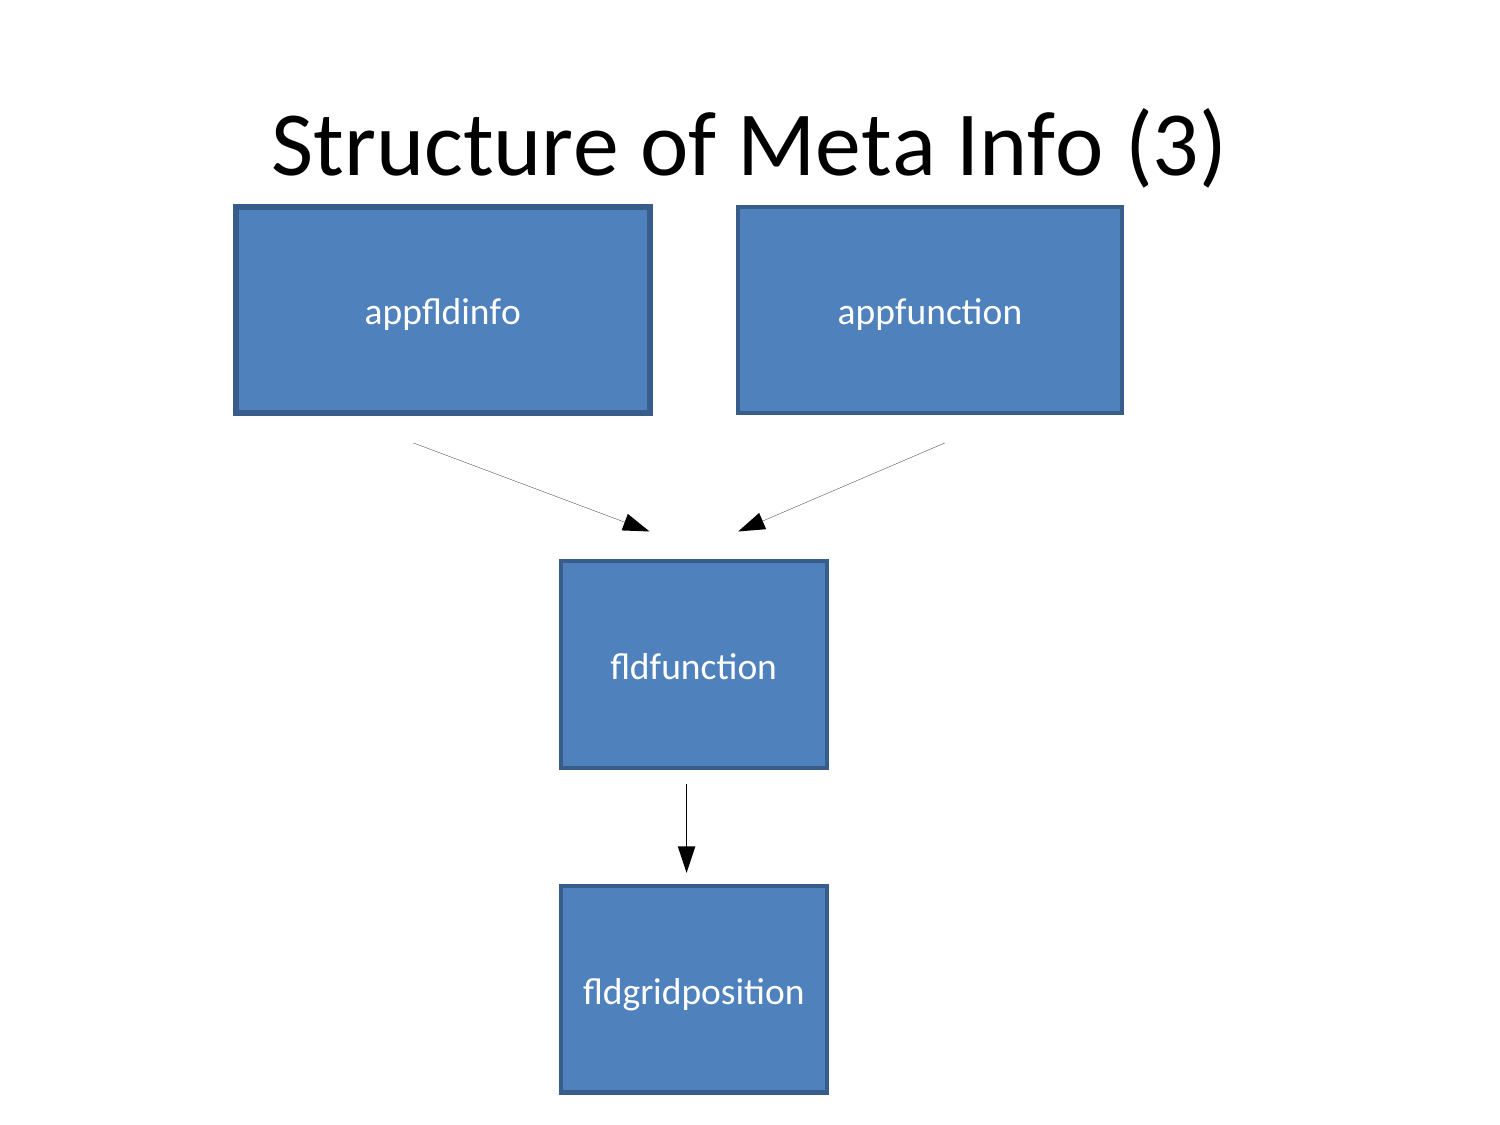

Structure of Meta Info (3)
appfldinfo
appfunction
fldfunction
fldgridposition